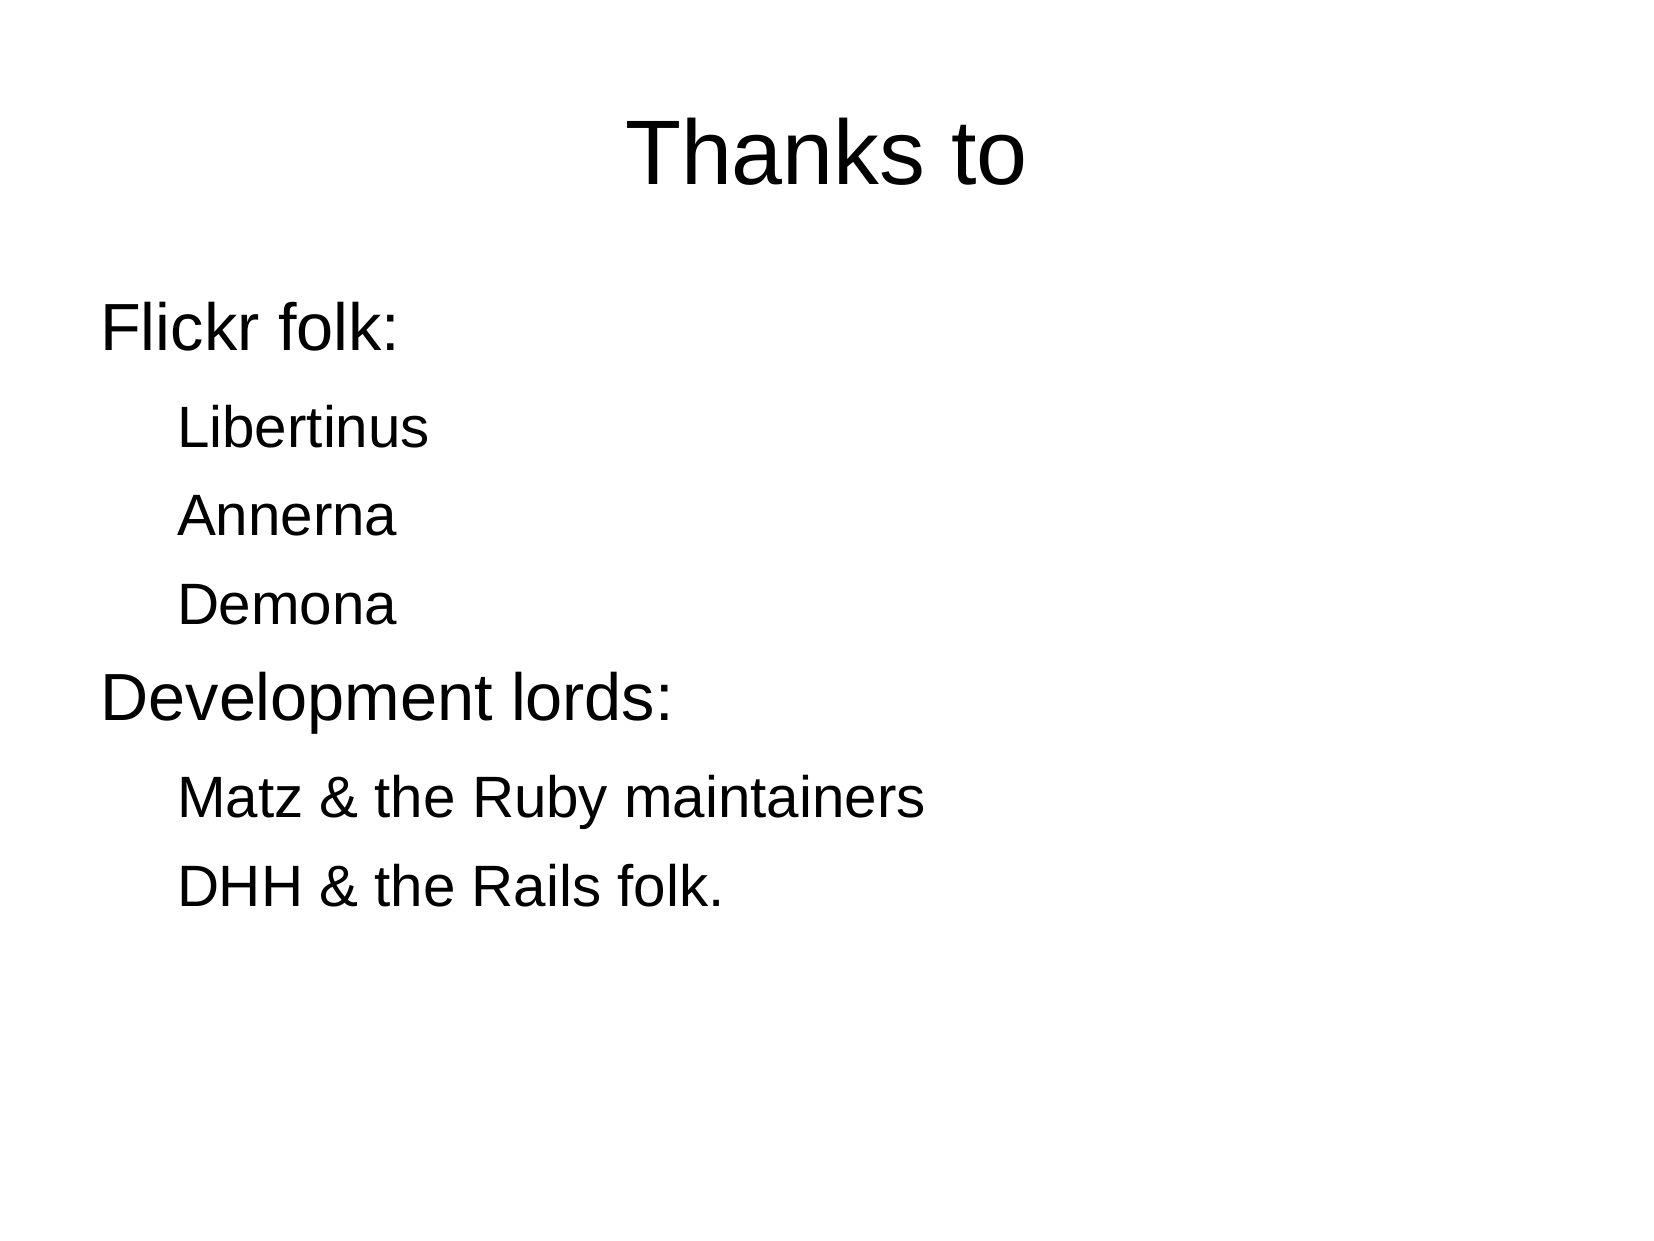

# Thanks to
Flickr folk:
Libertinus
Annerna
Demona
Development lords:
Matz & the Ruby maintainers
DHH & the Rails folk.